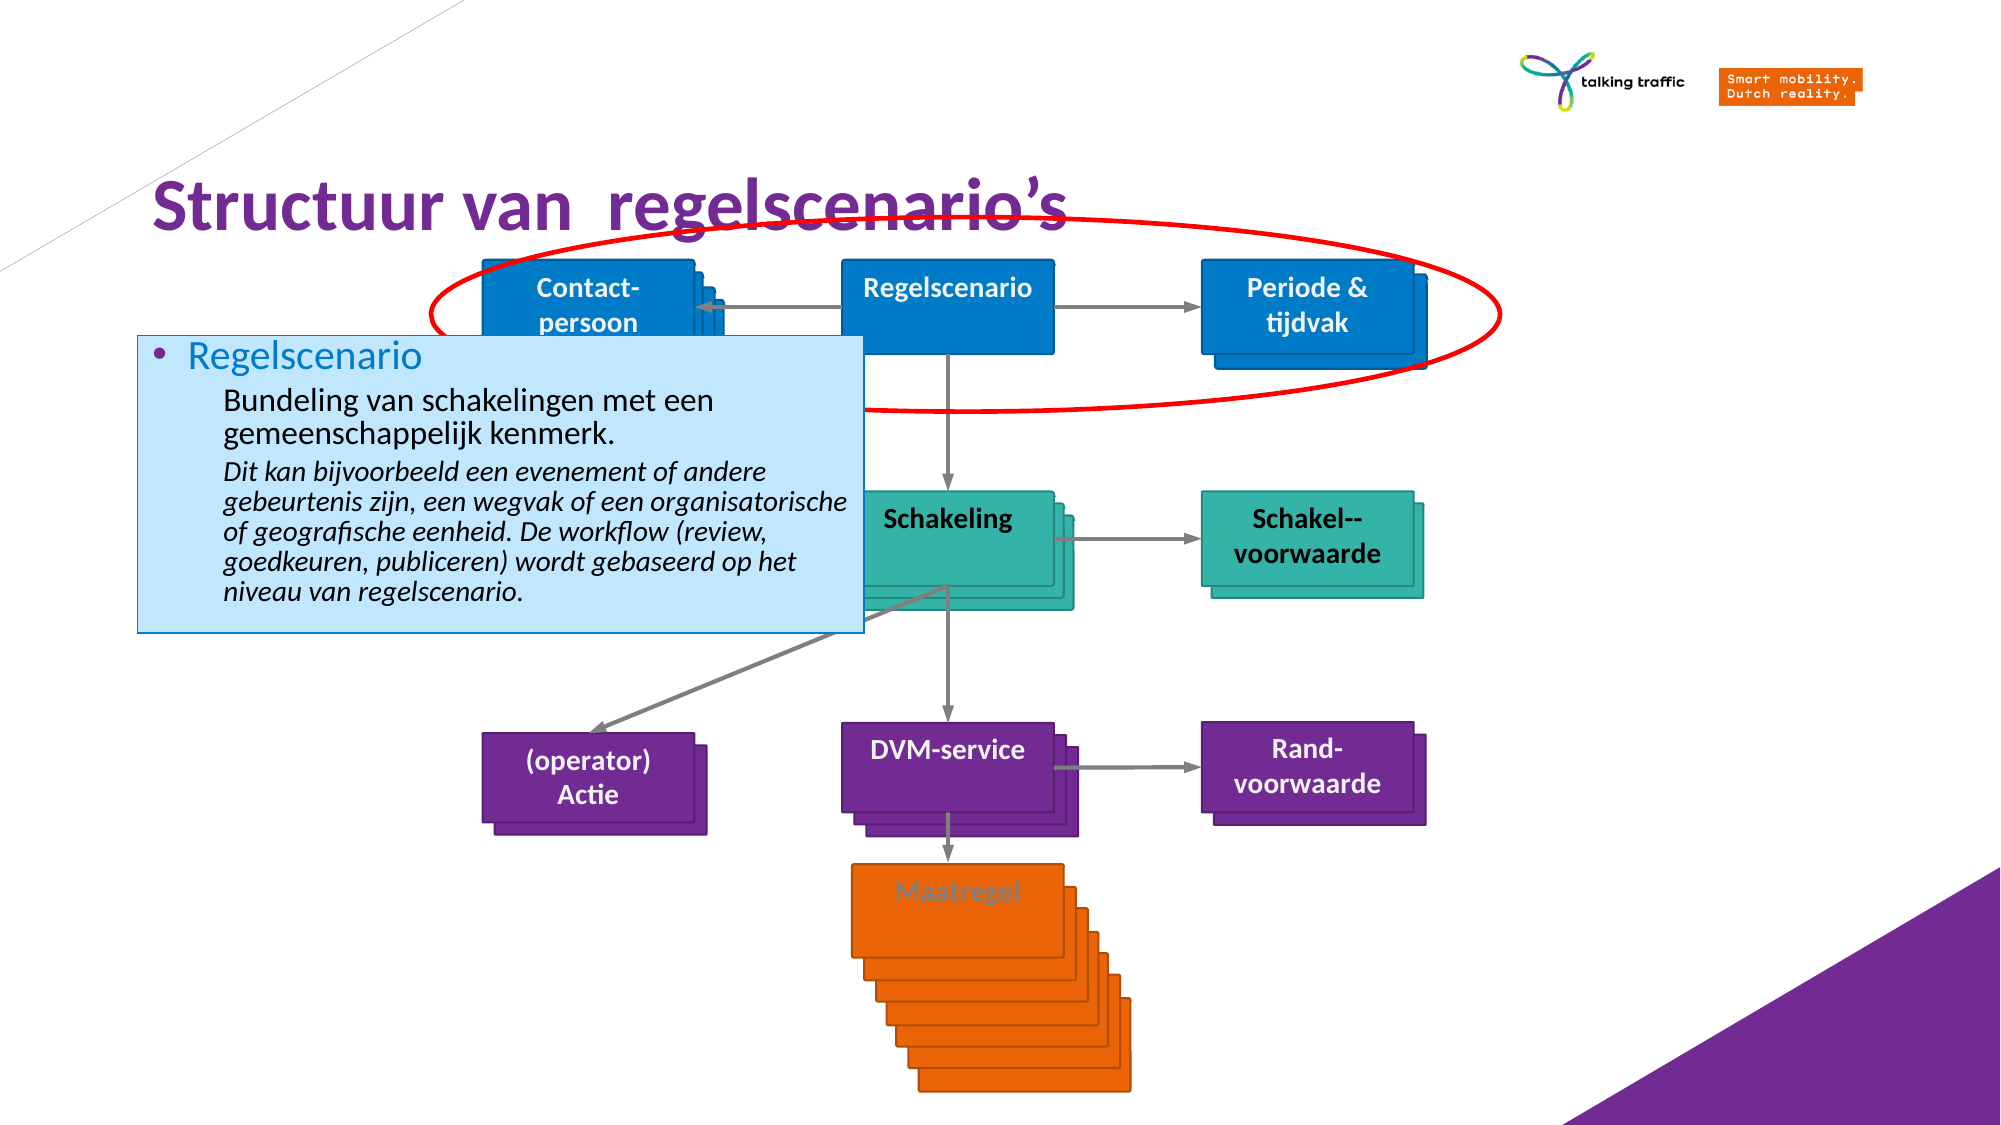

# Structuur van regelscenario’s
Contact-persoon
Regelscenario
Periode & tijdvak
Contact-persoon
Periode & tijdvak
Contact-persoon
Contact-persoon
Regelscenario
Bundeling van schakelingen met een gemeenschappelijk kenmerk.
Dit kan bijvoorbeeld een evenement of andere gebeurtenis zijn, een wegvak of een organisatorische of geografische eenheid. De workflow (review, goedkeuren, publiceren) wordt gebaseerd op het niveau van regelscenario.
Schakeling
Schakel--voorwaarde
Schakel--voorwaarde
Schakeling
Schakeling
Rand-voorwaarde
DVM-service
(operator)
Actie
Rand-voorwaarde
DVM-service
(operator)
Actie
DVM-service
Maatregel
26
26